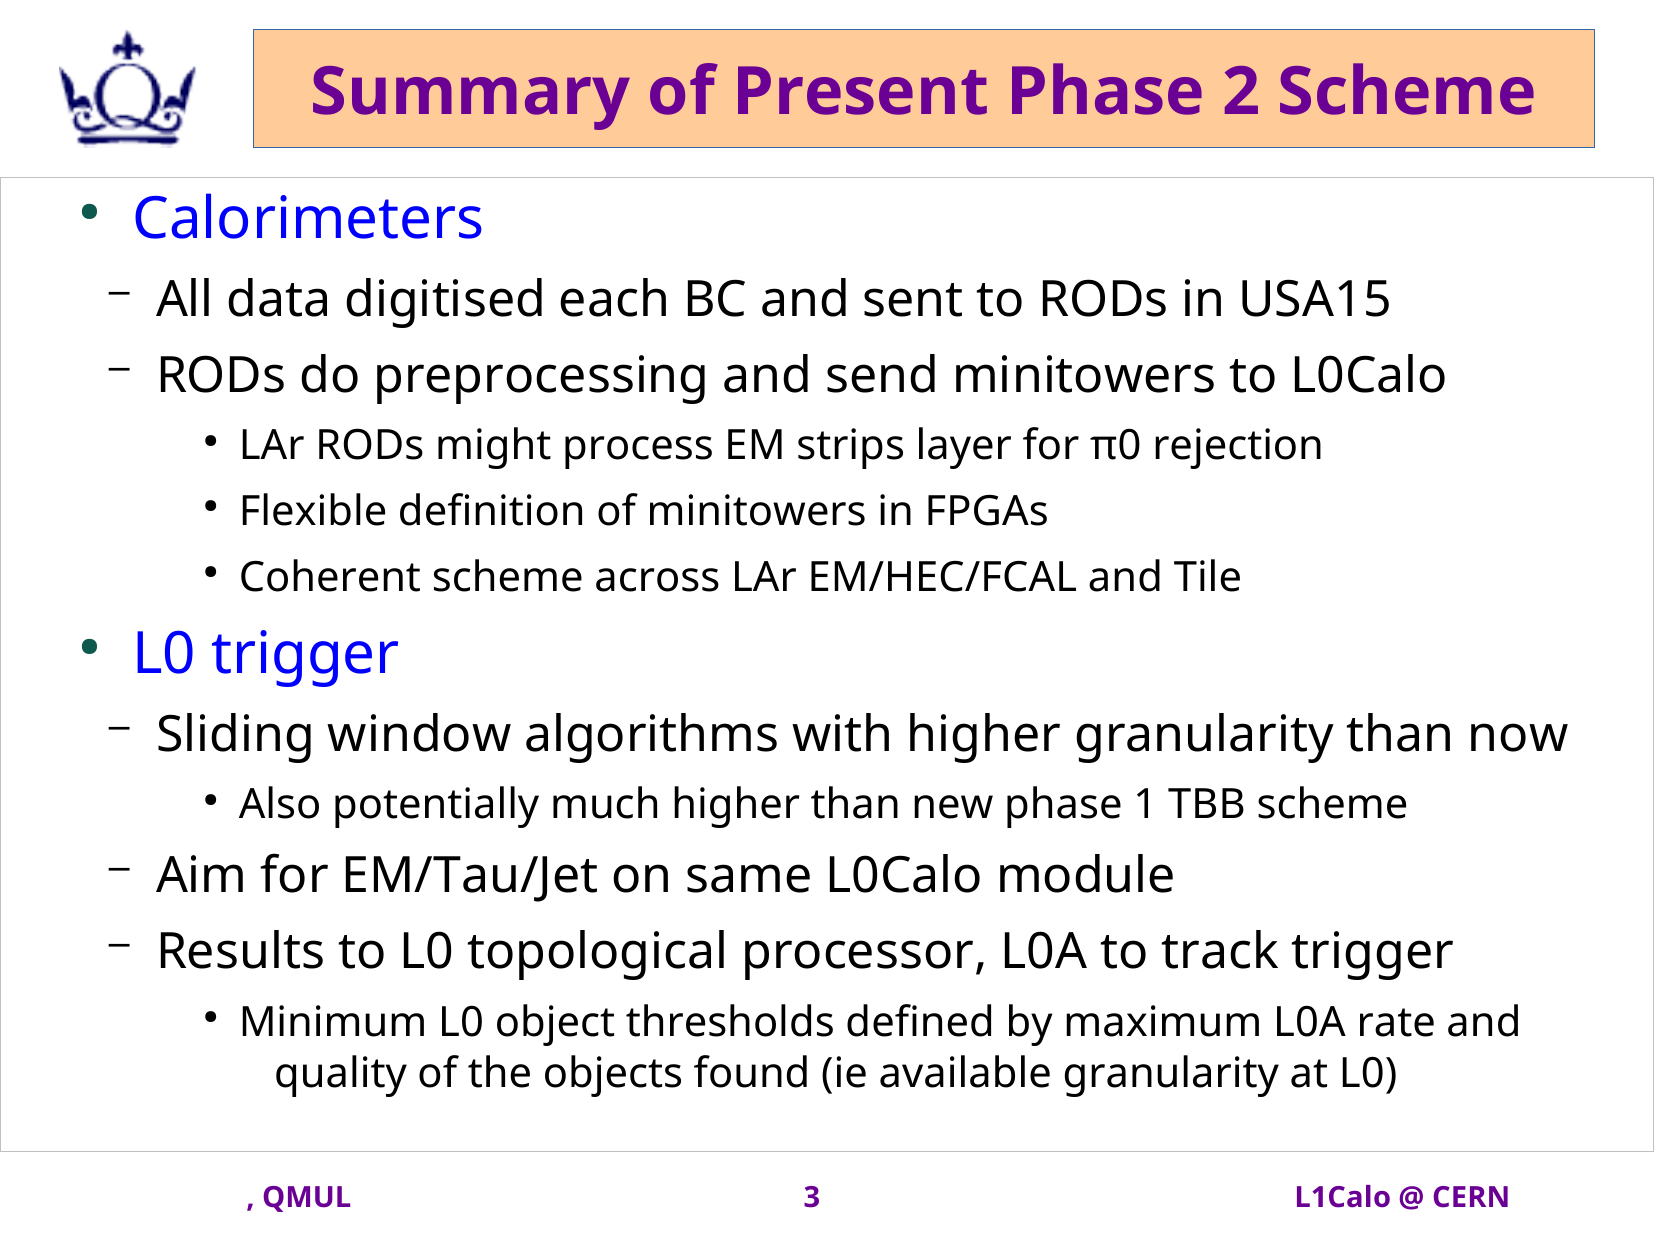

# Summary of Present Phase 2 Scheme
Calorimeters
All data digitised each BC and sent to RODs in USA15
RODs do preprocessing and send minitowers to L0Calo
LAr RODs might process EM strips layer for π0 rejection
Flexible definition of minitowers in FPGAs
Coherent scheme across LAr EM/HEC/FCAL and Tile
L0 trigger
Sliding window algorithms with higher granularity than now
Also potentially much higher than new phase 1 TBB scheme
Aim for EM/Tau/Jet on same L0Calo module
Results to L0 topological processor, L0A to track trigger
Minimum L0 object thresholds defined by maximum L0A rate and quality of the objects found (ie available granularity at L0)